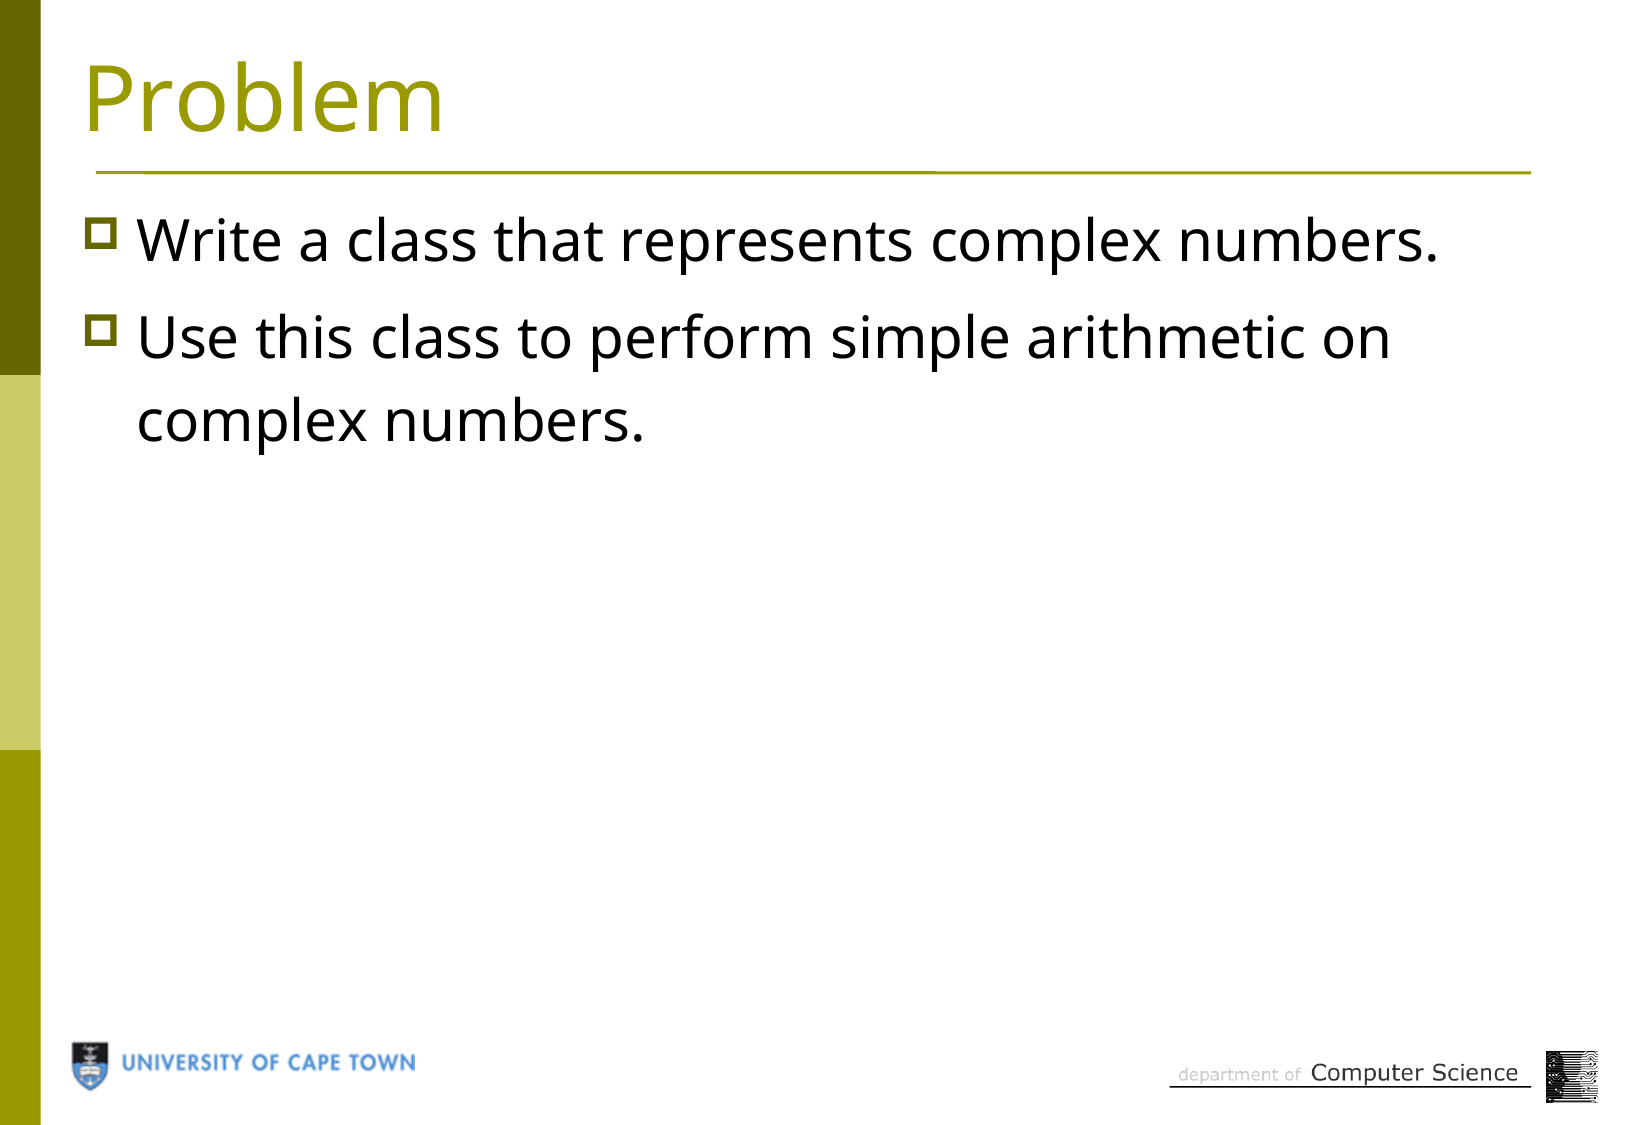

# Problem
Write a class that represents complex numbers.
Use this class to perform simple arithmetic on complex numbers.